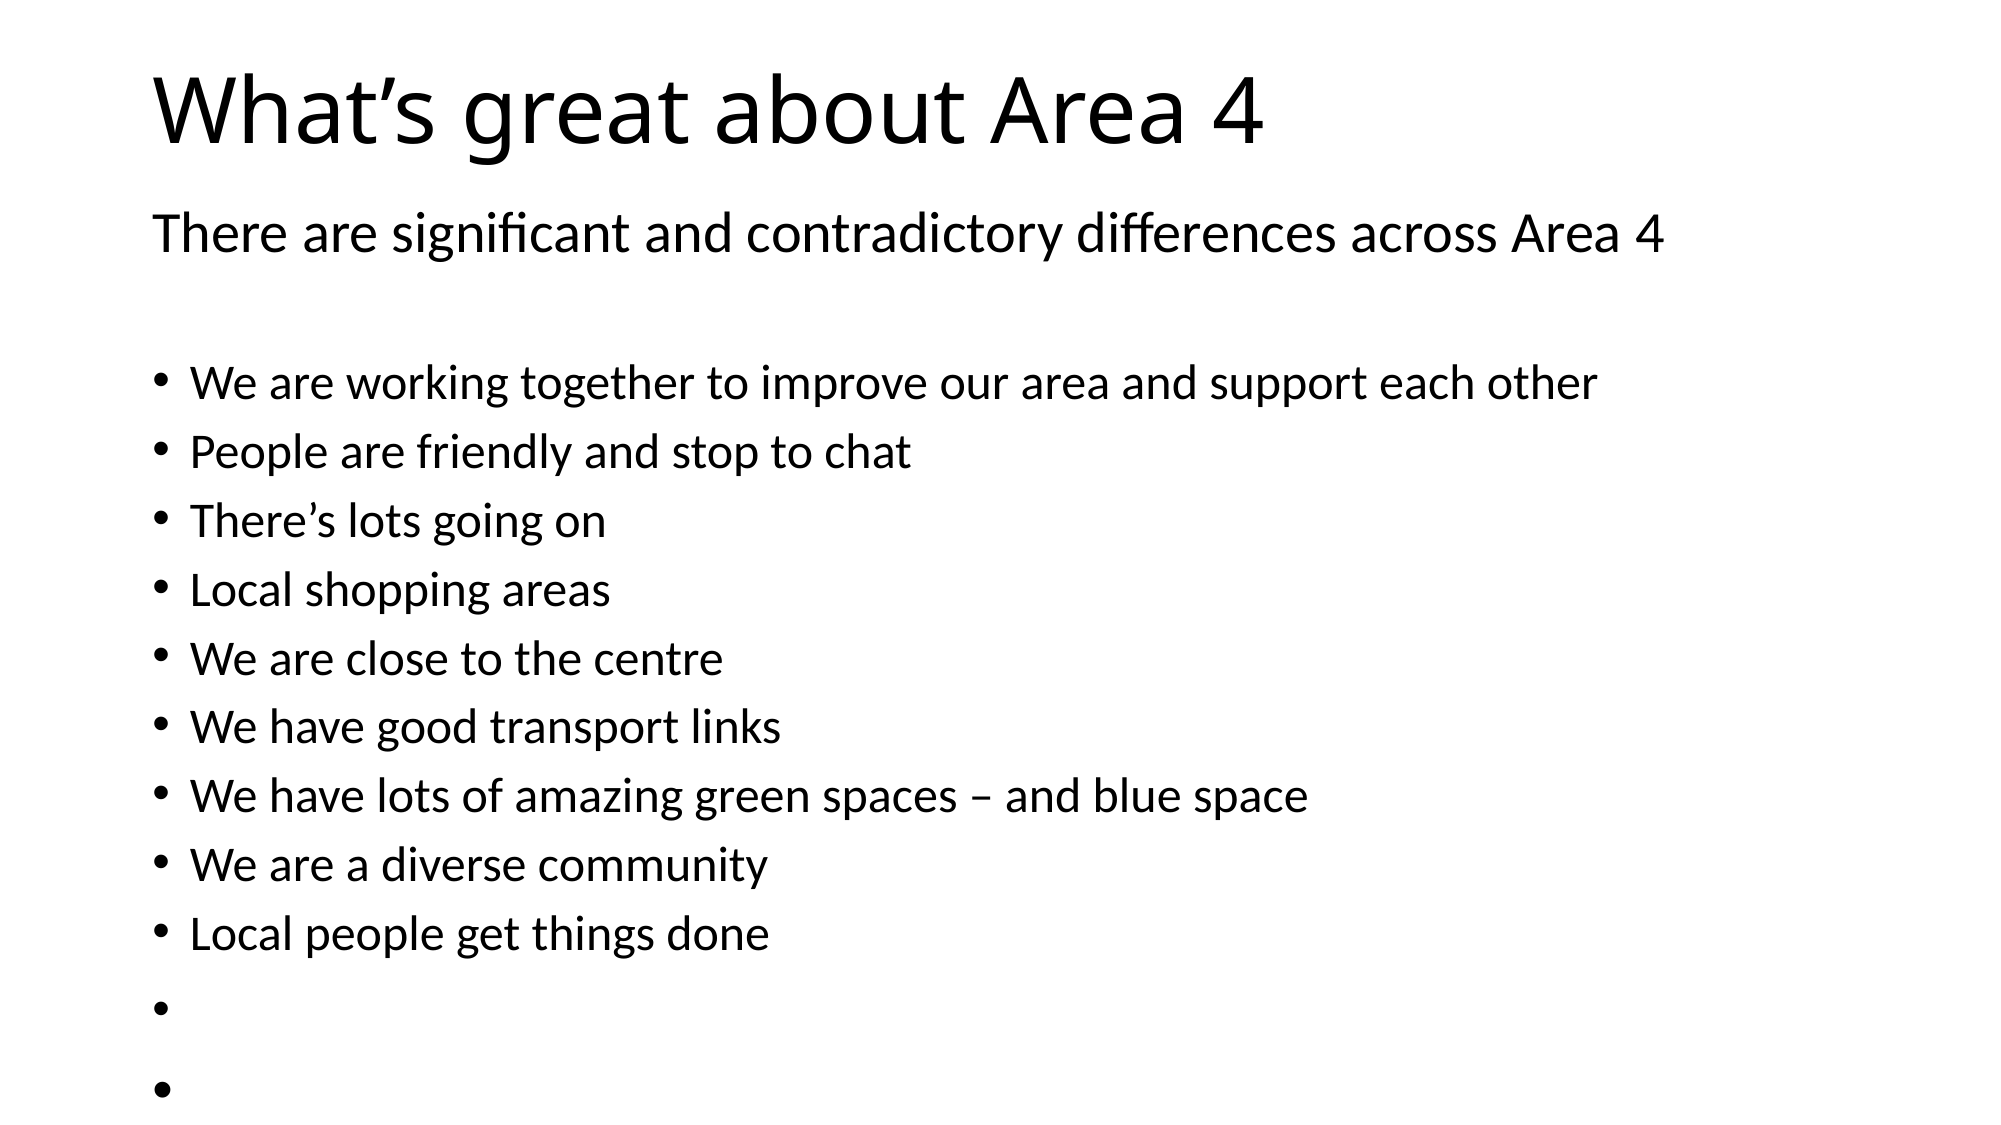

# What’s great about Area 4
There are significant and contradictory differences across Area 4
We are working together to improve our area and support each other
People are friendly and stop to chat
There’s lots going on
Local shopping areas
We are close to the centre
We have good transport links
We have lots of amazing green spaces – and blue space
We are a diverse community
Local people get things done